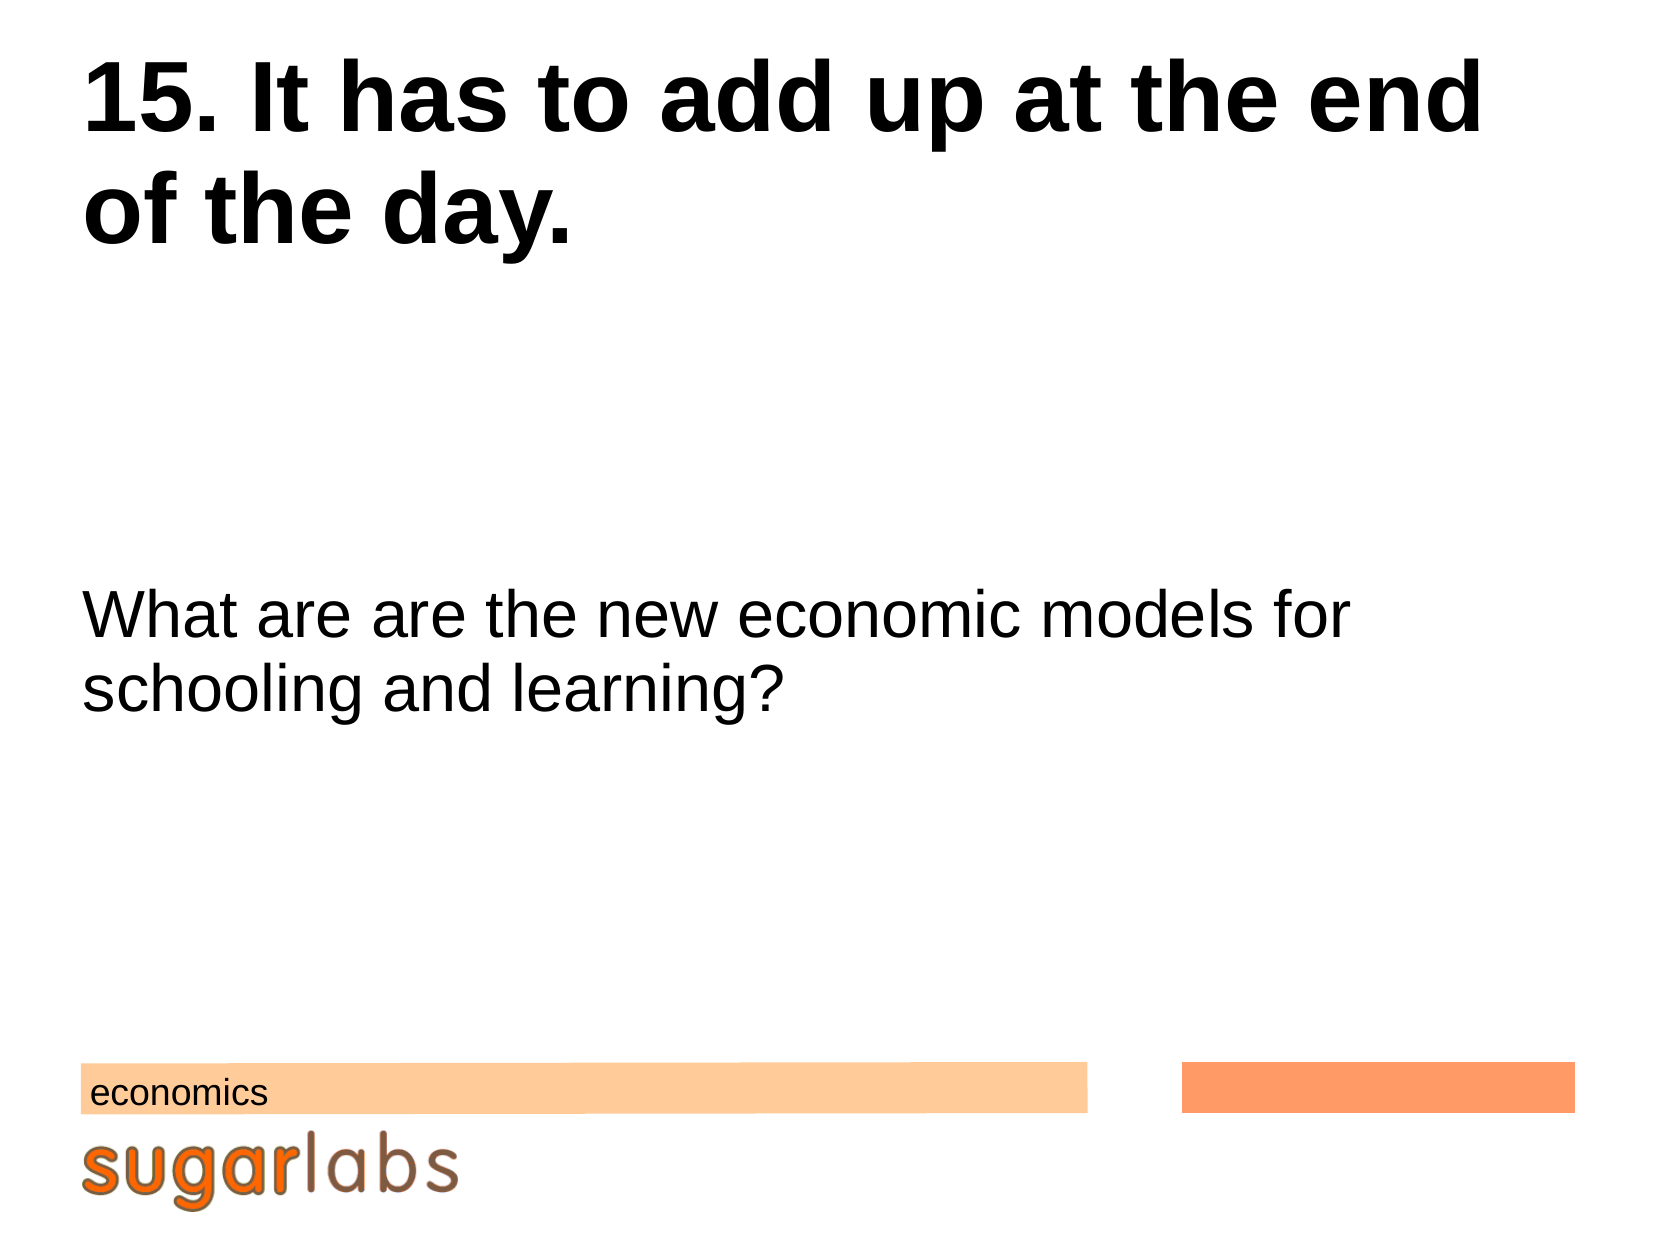

# 15. It has to add up at the end of the day.
What are are the new economic models for schooling and learning?
economics